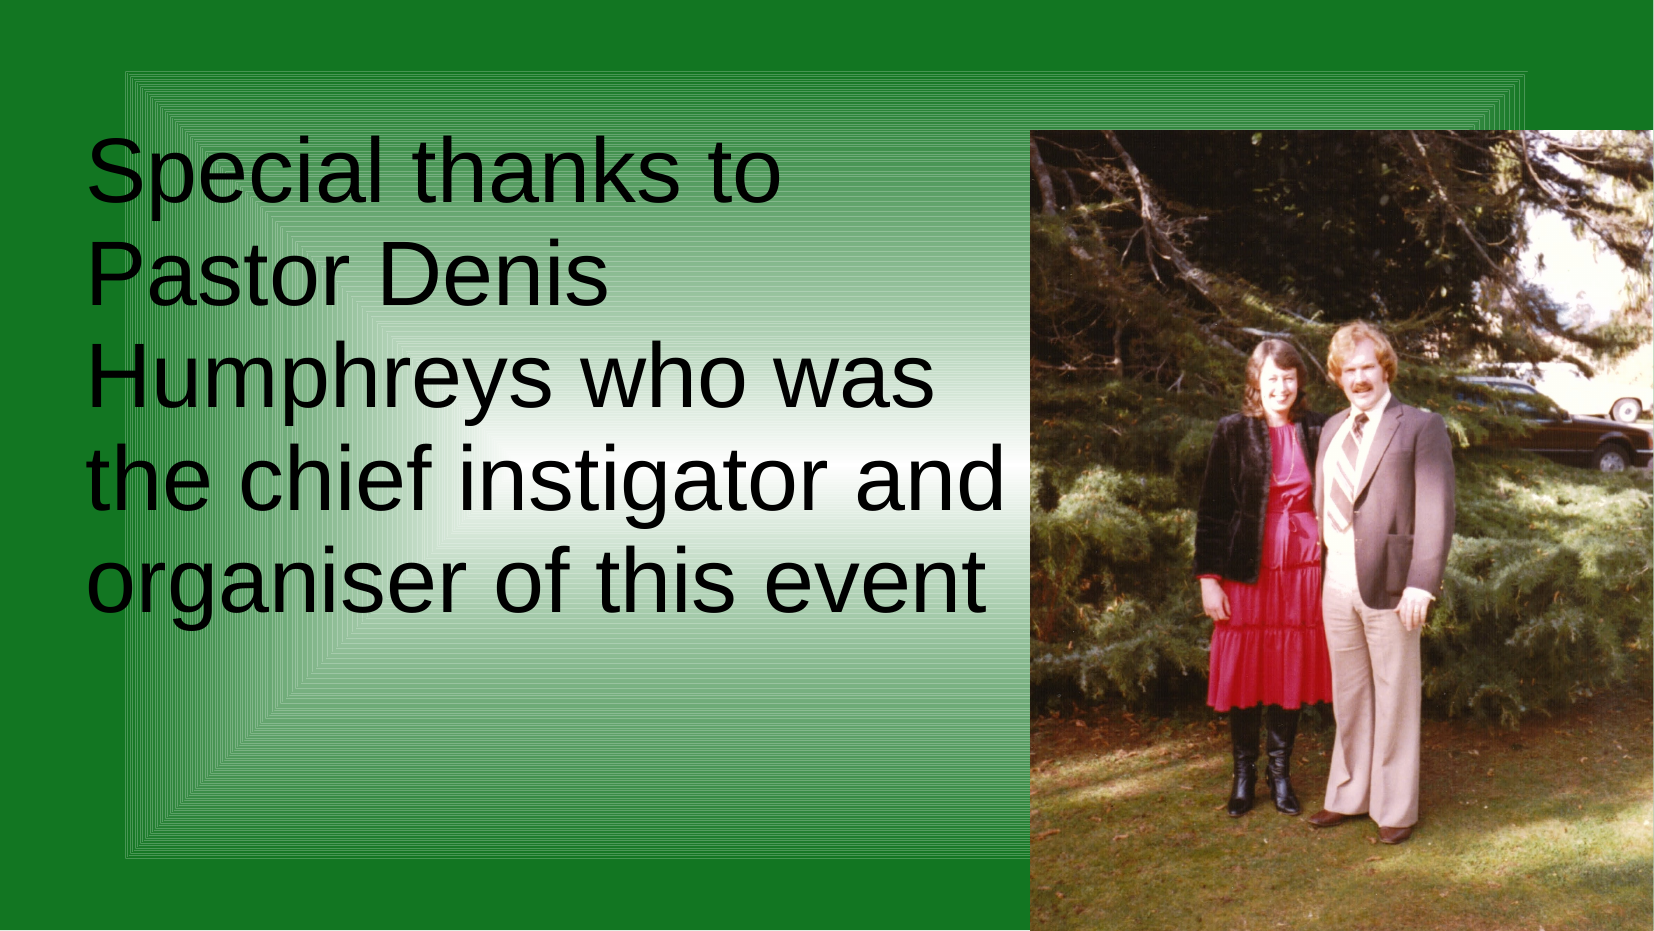

Special thanks to Pastor Denis Humphreys who was the chief instigator and organiser of this event